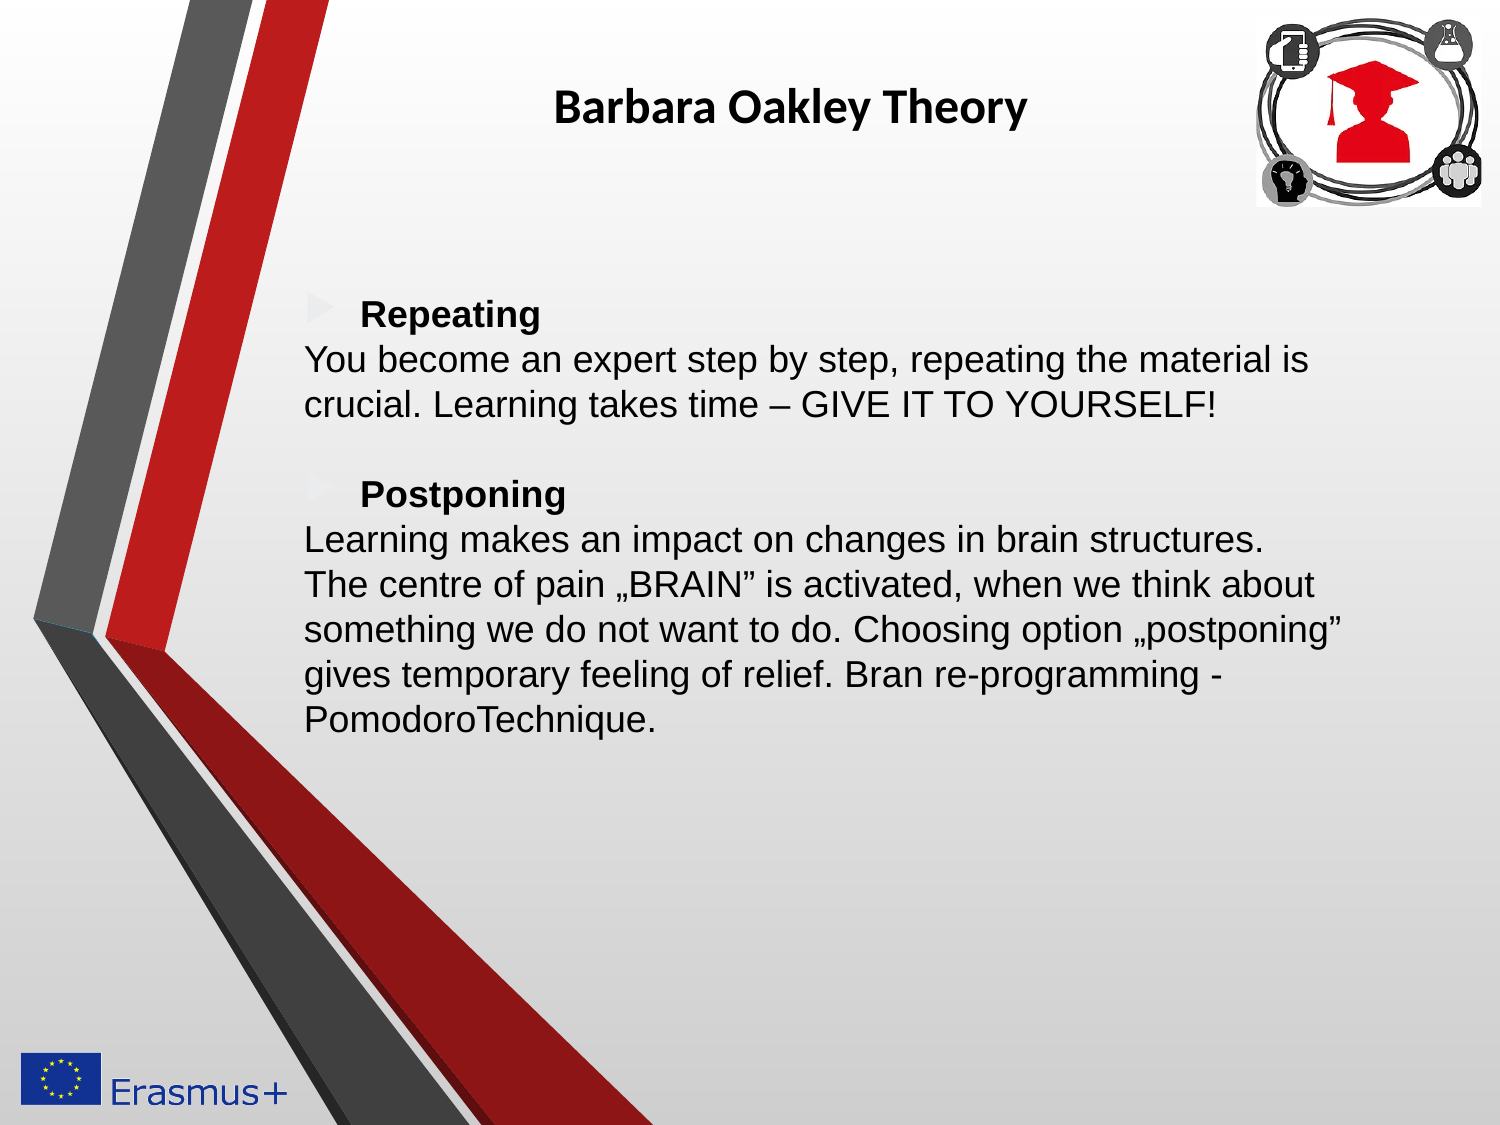

Barbara Oakley Theory
Repeating
You become an expert step by step, repeating the material is crucial. Learning takes time – GIVE IT TO YOURSELF!
Postponing
Learning makes an impact on changes in brain structures. 	The centre of pain „BRAIN” is activated, when we think about something we do not want to do. Choosing option „postponing” gives temporary feeling of relief. Bran re-programming - PomodoroTechnique.